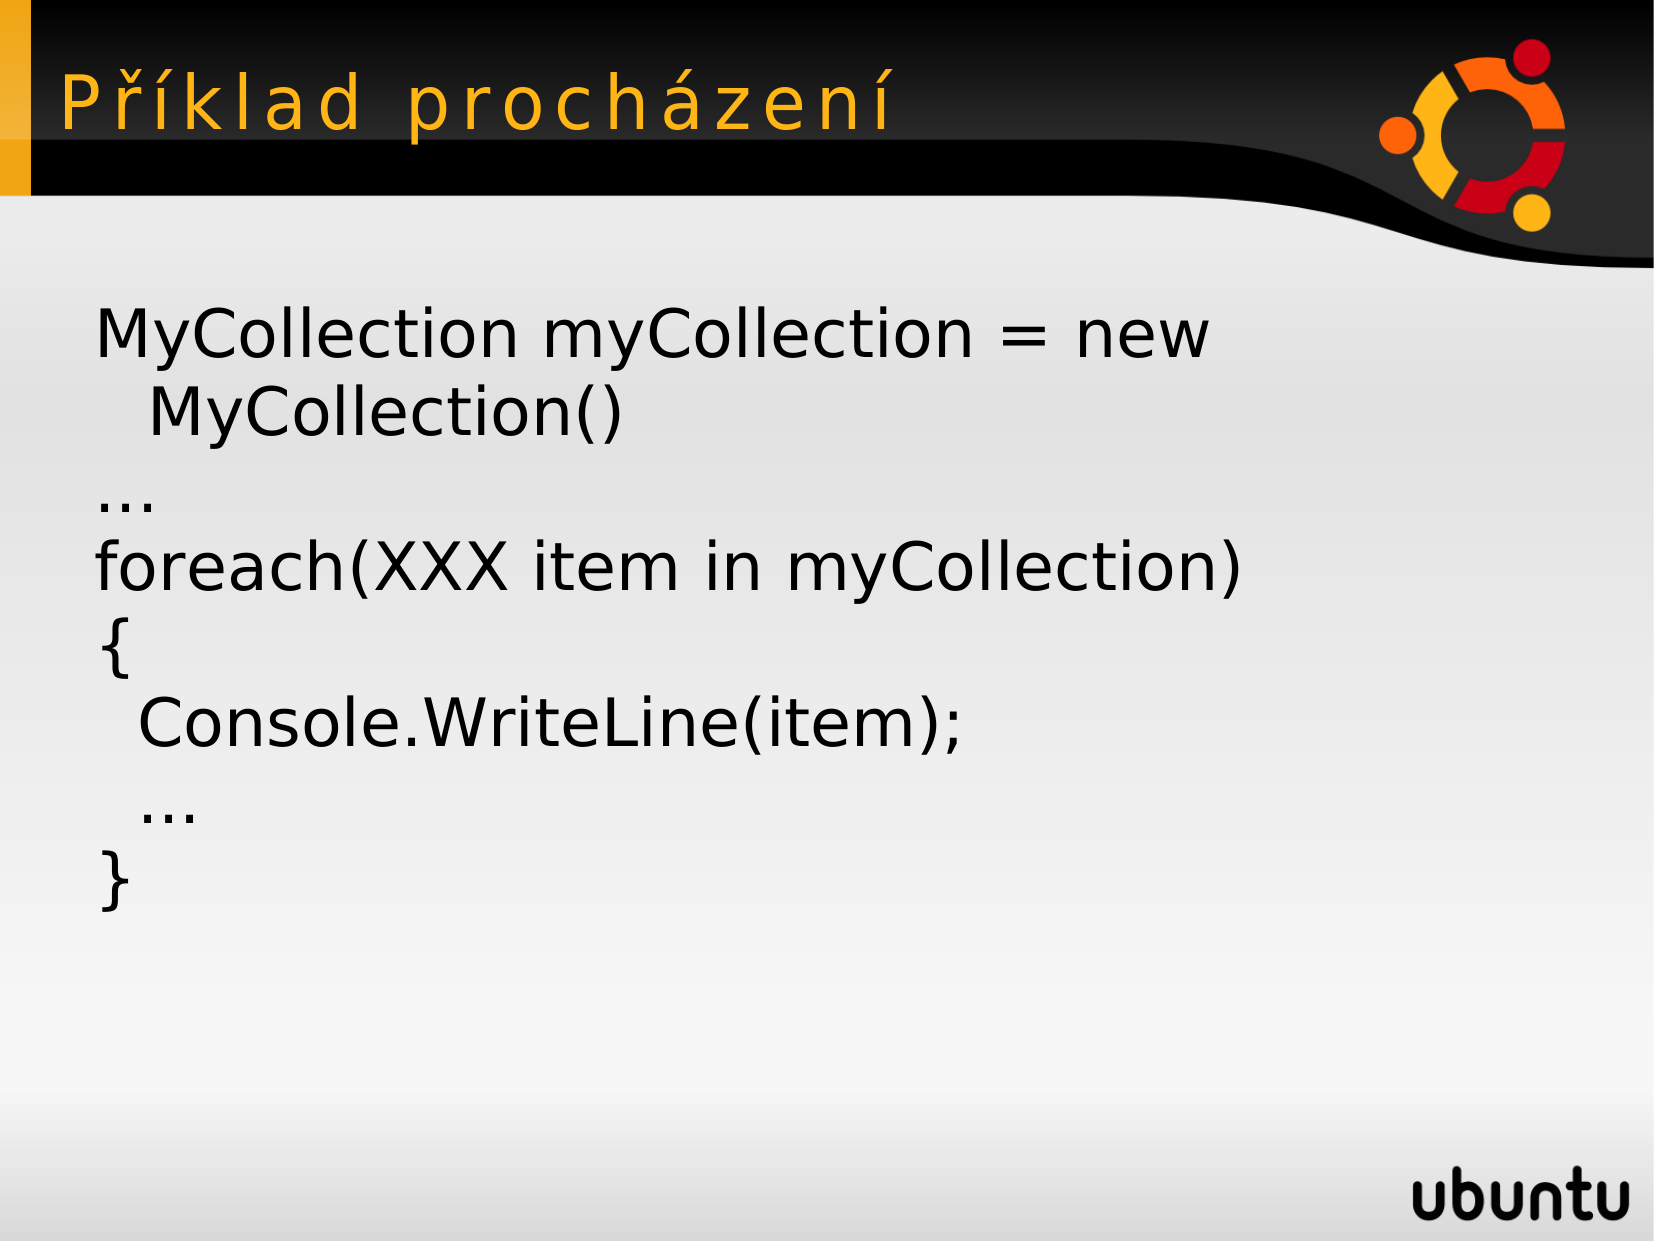

# Příklad procházení
MyCollection myCollection = new MyCollection()
...
foreach(XXX item in myCollection)
{
 Console.WriteLine(item);
 ...
}